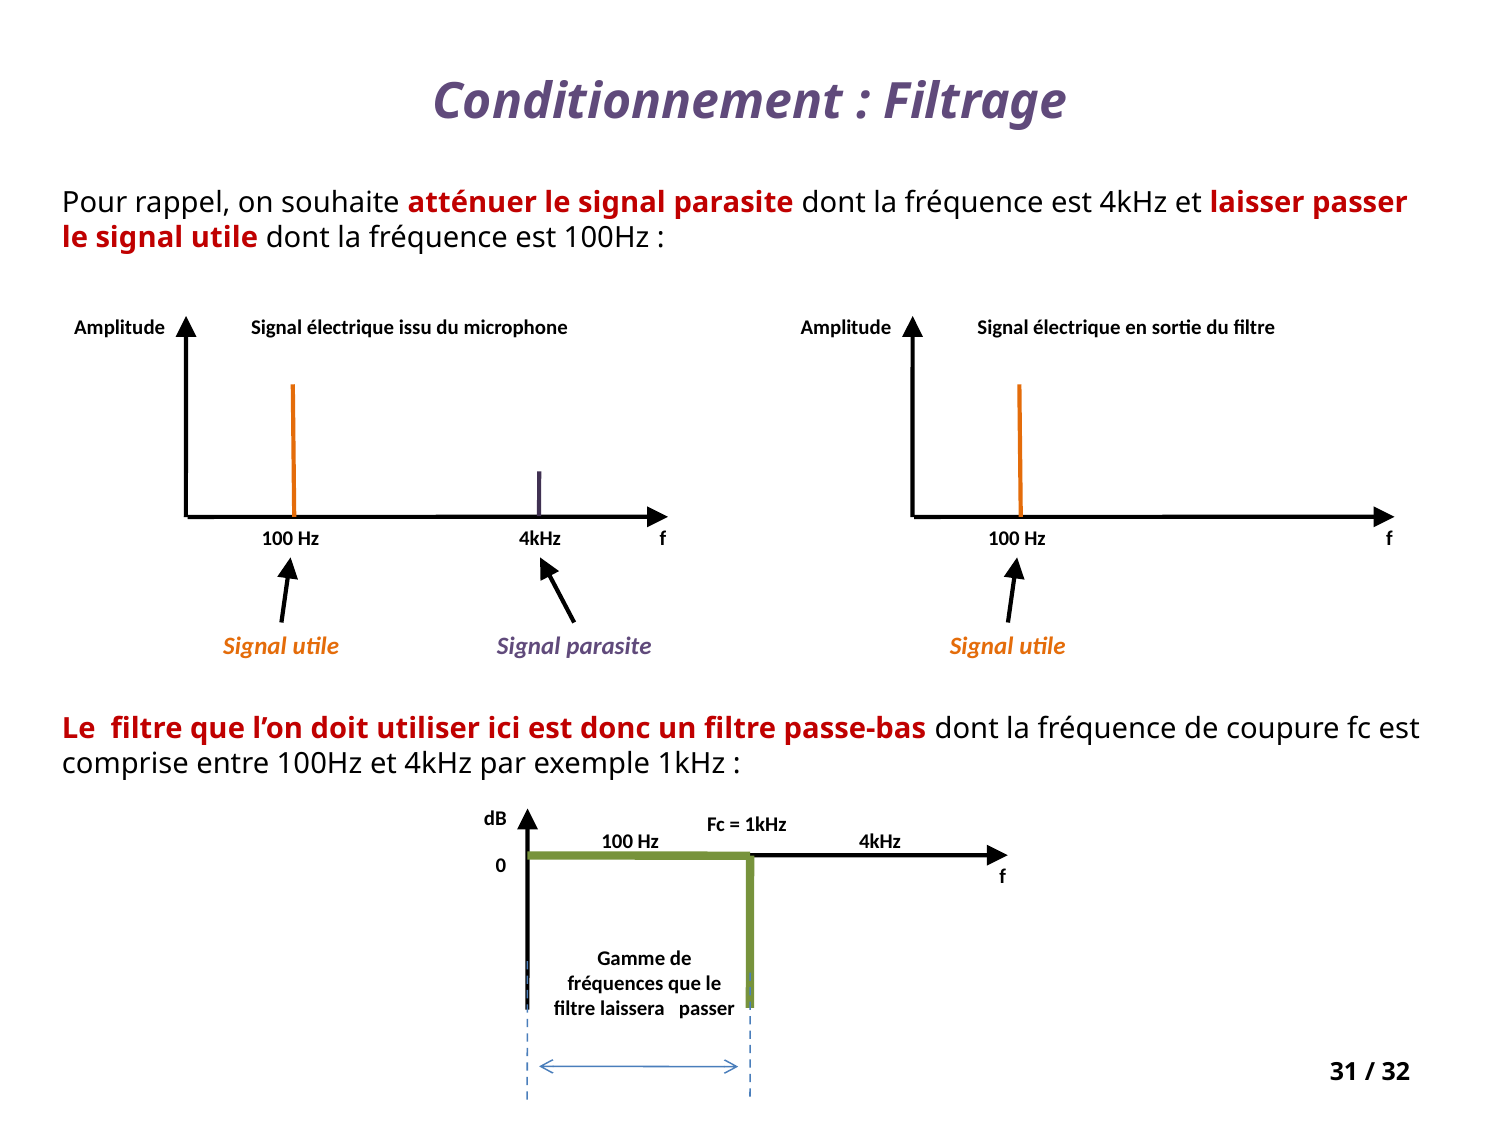

# Conditionnement : Filtrage
Pour rappel, on souhaite atténuer le signal parasite dont la fréquence est 4kHz et laisser passer le signal utile dont la fréquence est 100Hz :
Le filtre que l’on doit utiliser ici est donc un filtre passe-bas dont la fréquence de coupure fc est comprise entre 100Hz et 4kHz par exemple 1kHz :
Amplitude
Signal électrique issu du microphone
Amplitude
Signal électrique en sortie du filtre
100 Hz
4kHz
f
100 Hz
f
Signal utile
Signal parasite
Signal utile
dB
Fc = 1kHz
100 Hz
4kHz
0
f
Gamme de fréquences que le filtre laissera passer